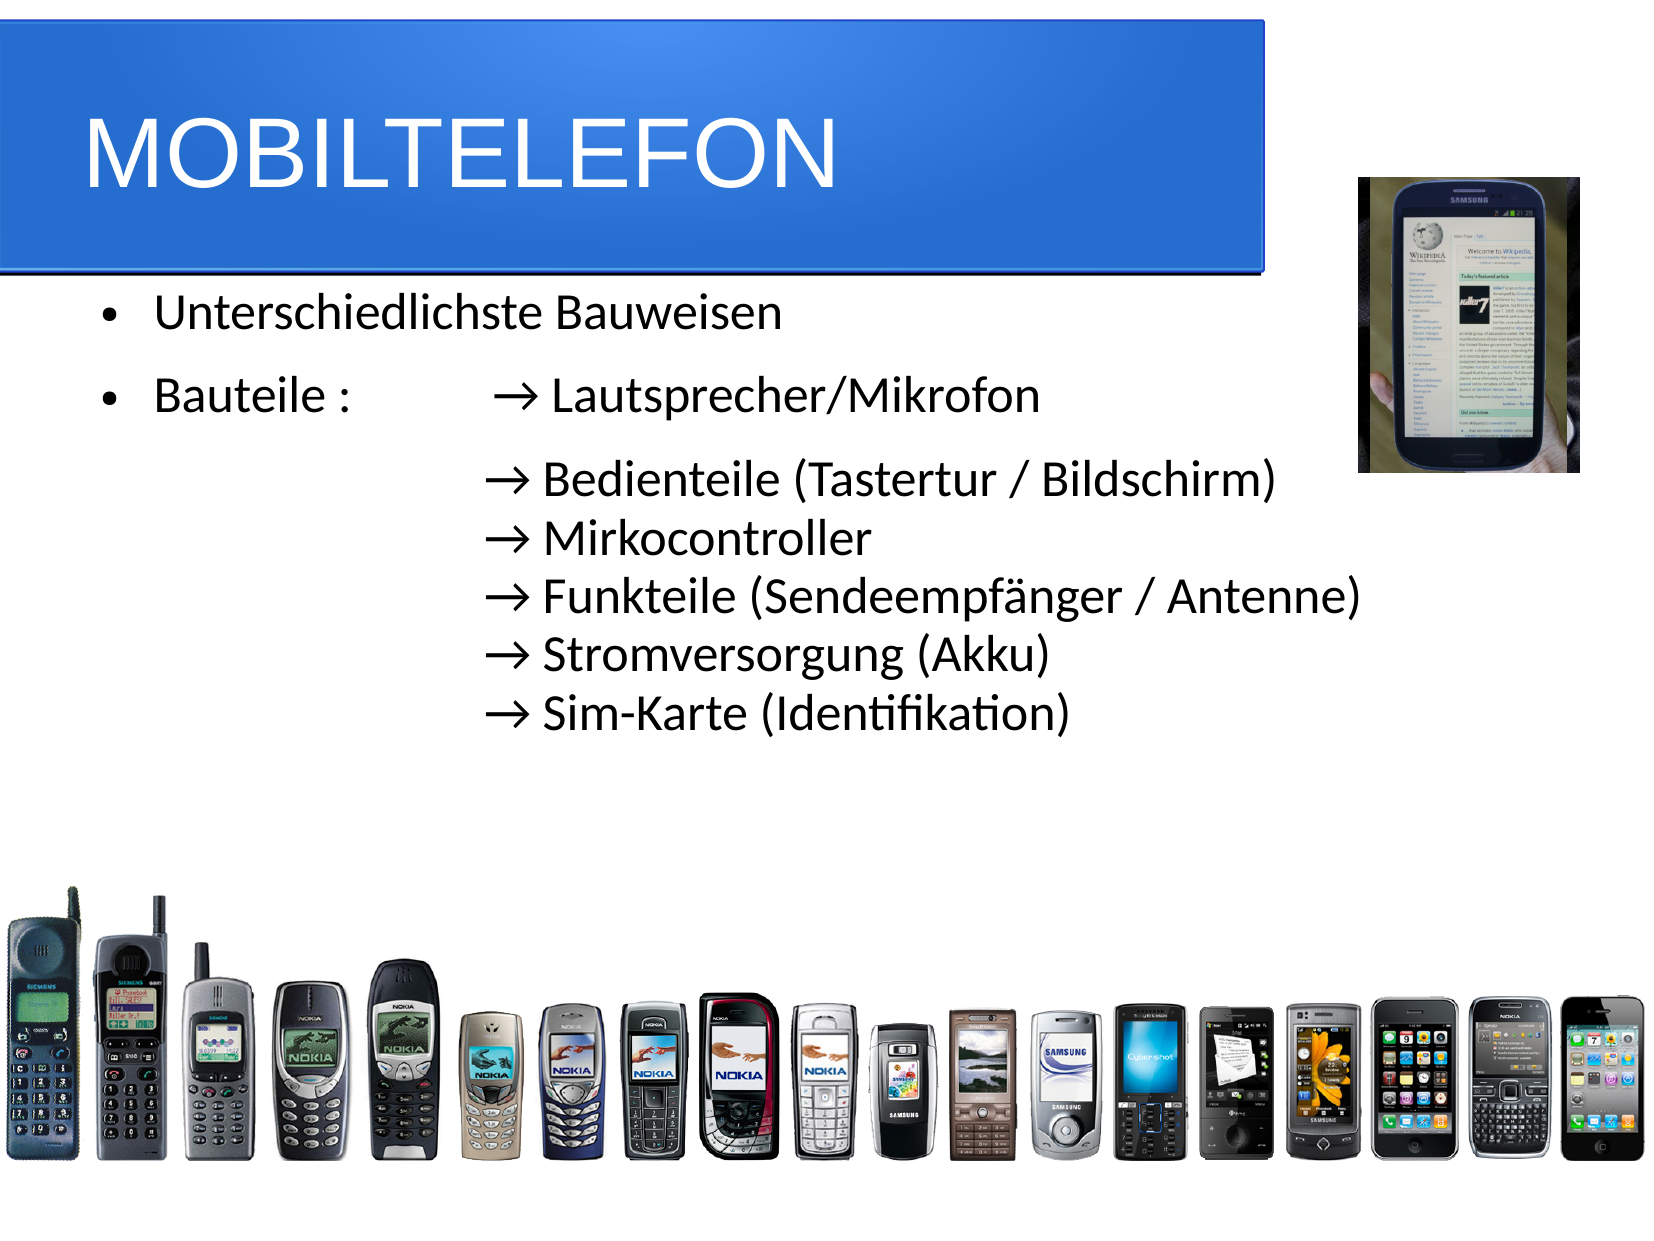

# MOBILTELEFON
Unterschiedlichste Bauweisen
Bauteile : → Lautsprecher/Mikrofon
 → Bedienteile (Tastertur / Bildschirm)
 → Mirkocontroller
 → Funkteile (Sendeempfänger / Antenne)
 → Stromversorgung (Akku)
 → Sim-Karte (Identifikation)